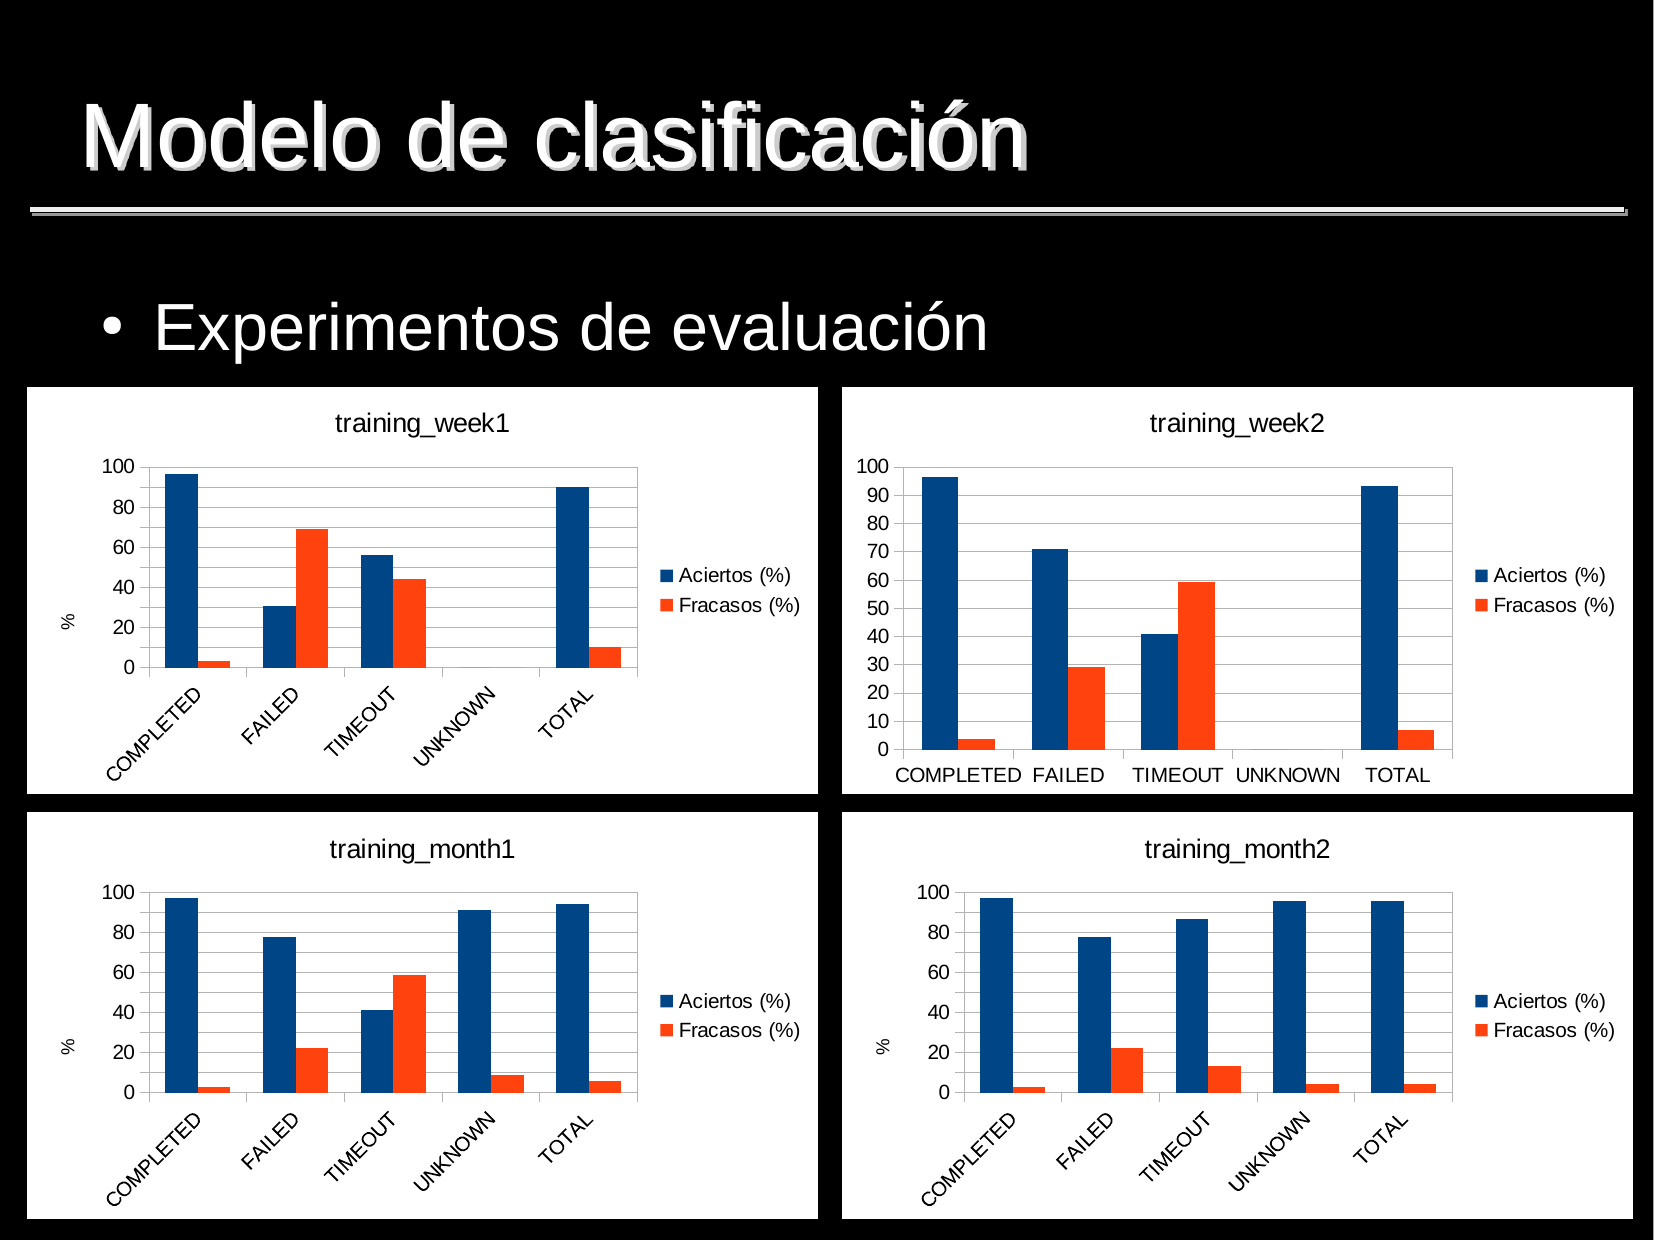

# Modelo de clasificación
Experimentos de evaluación
### Chart: training_week1
| Category | Aciertos (%) | Fracasos (%) |
|---|---|---|
| COMPLETED | 96.679569120057 | 3.32043087994305 |
| FAILED | 30.7834394904459 | 69.2165605095541 |
| TIMEOUT | 55.9059863398955 | 44.0940136601045 |
| UNKNOWN | 0.0 | 0.0 |
| TOTAL | 89.9112901846054 | 10.0887098153946 |
### Chart: training_week2
| Category | Aciertos (%) | Fracasos (%) |
|---|---|---|
| COMPLETED | 96.3252730724211 | 3.67472692757895 |
| FAILED | 70.815998832202 | 29.184001167798 |
| TIMEOUT | 40.8448641921078 | 59.1551358078922 |
| UNKNOWN | 0.0 | 0.0 |
| TOTAL | 93.2246602039616 | 6.77533979603837 |
### Chart: training_month1
| Category | Aciertos (%) | Fracasos (%) |
|---|---|---|
| COMPLETED | 97.3246361960985 | 2.67536380390148 |
| FAILED | 77.6817578528241 | 22.3182421471759 |
| TIMEOUT | 41.3828416636385 | 58.6171583363615 |
| UNKNOWN | 90.9090909090909 | 9.09090909090909 |
| TOTAL | 94.0386016074022 | 5.96139839259776 |
### Chart: training_month2
| Category | Aciertos (%) | Fracasos (%) |
|---|---|---|
| COMPLETED | 97.1717872030587 | 2.82821279694131 |
| FAILED | 77.7683533849691 | 22.2316466150309 |
| TIMEOUT | 86.6287780935159 | 13.3712219064841 |
| UNKNOWN | 95.6521739130435 | 4.34782608695652 |
| TOTAL | 95.7474842366728 | 4.25251576332718 |